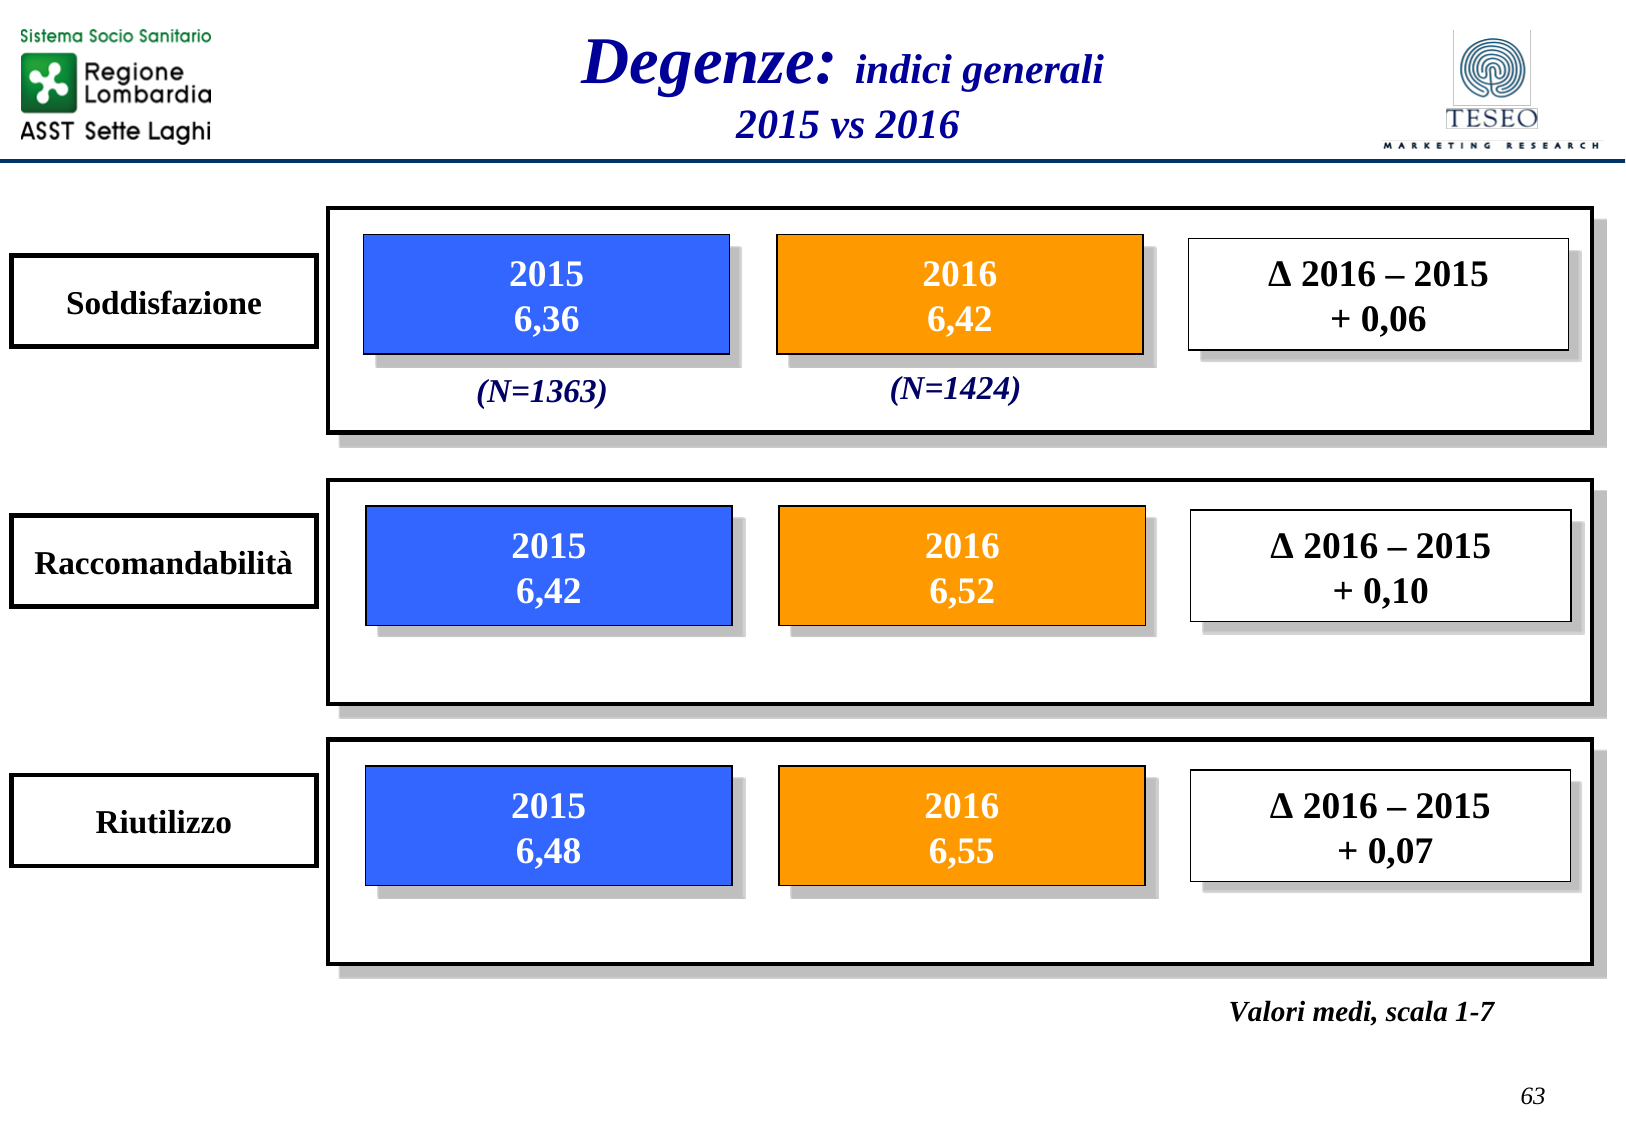

Degenze: indici generali
2015 vs 2016
2015
6,36
2016
6,42
Δ 2016 – 2015
+ 0,06
Soddisfazione
(N=1424)
(N=1363)
2015
6,42
2016
6,52
Δ 2016 – 2015
+ 0,10
Raccomandabilità
2015
6,48
2016
6,55
Δ 2016 – 2015
 + 0,07
Riutilizzo
Valori medi, scala 1-7